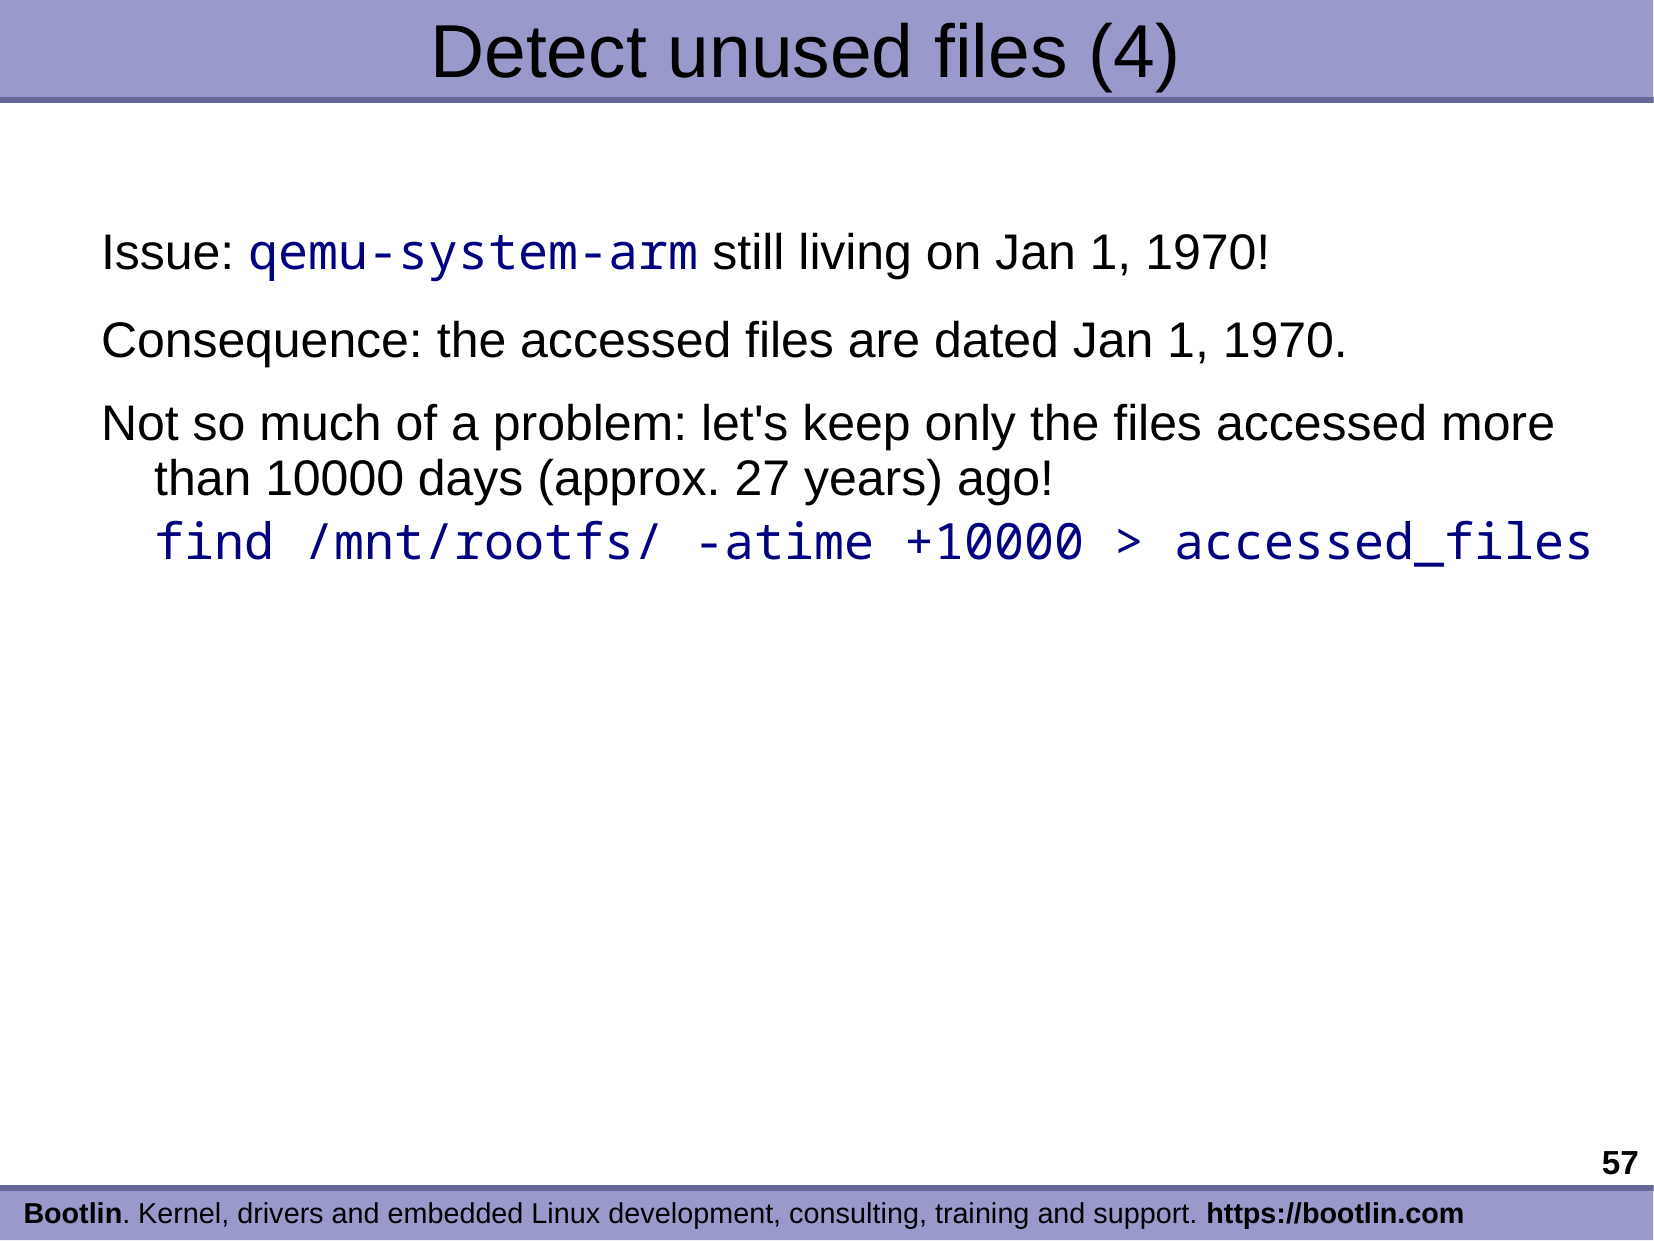

# Detect unused files (4)
Issue: qemu-system-arm still living on Jan 1, 1970!
Consequence: the accessed files are dated Jan 1, 1970.
Not so much of a problem: let's keep only the files accessed more than 10000 days (approx. 27 years) ago!
find /mnt/rootfs/ -atime +10000 > accessed_files